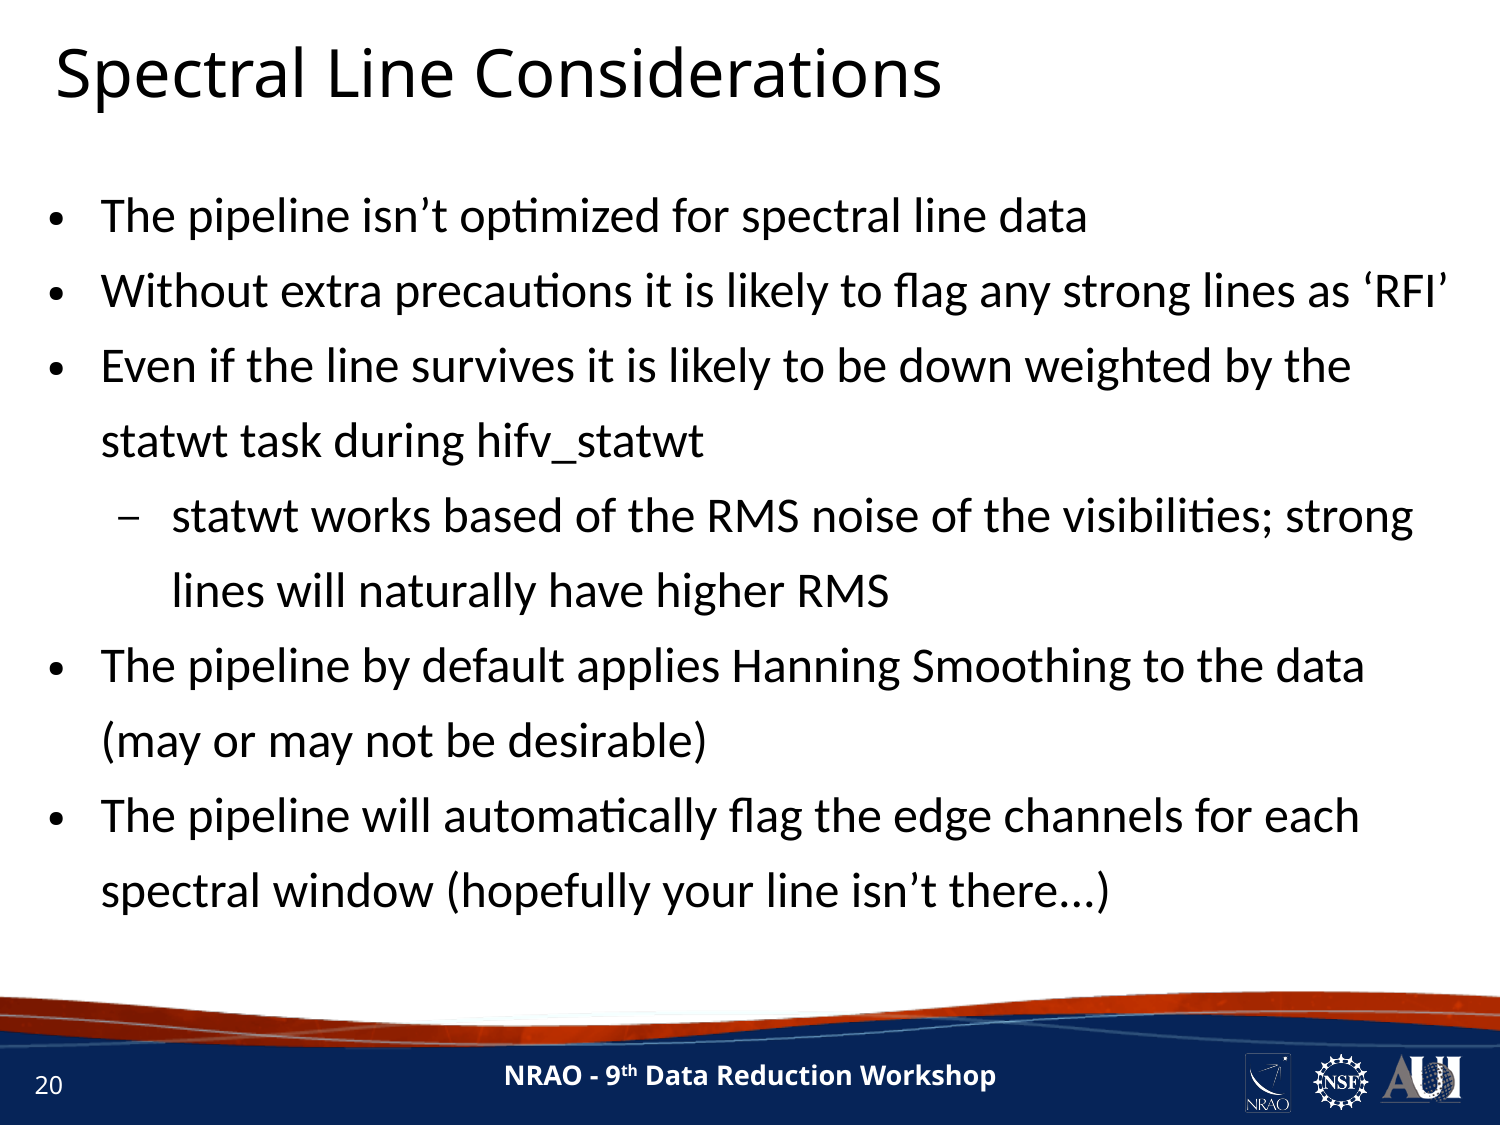

# Spectral Line Considerations
The pipeline isn’t optimized for spectral line data
Without extra precautions it is likely to flag any strong lines as ‘RFI’
Even if the line survives it is likely to be down weighted by the statwt task during hifv_statwt
statwt works based of the RMS noise of the visibilities; strong lines will naturally have higher RMS
The pipeline by default applies Hanning Smoothing to the data (may or may not be desirable)
The pipeline will automatically flag the edge channels for each spectral window (hopefully your line isn’t there...)